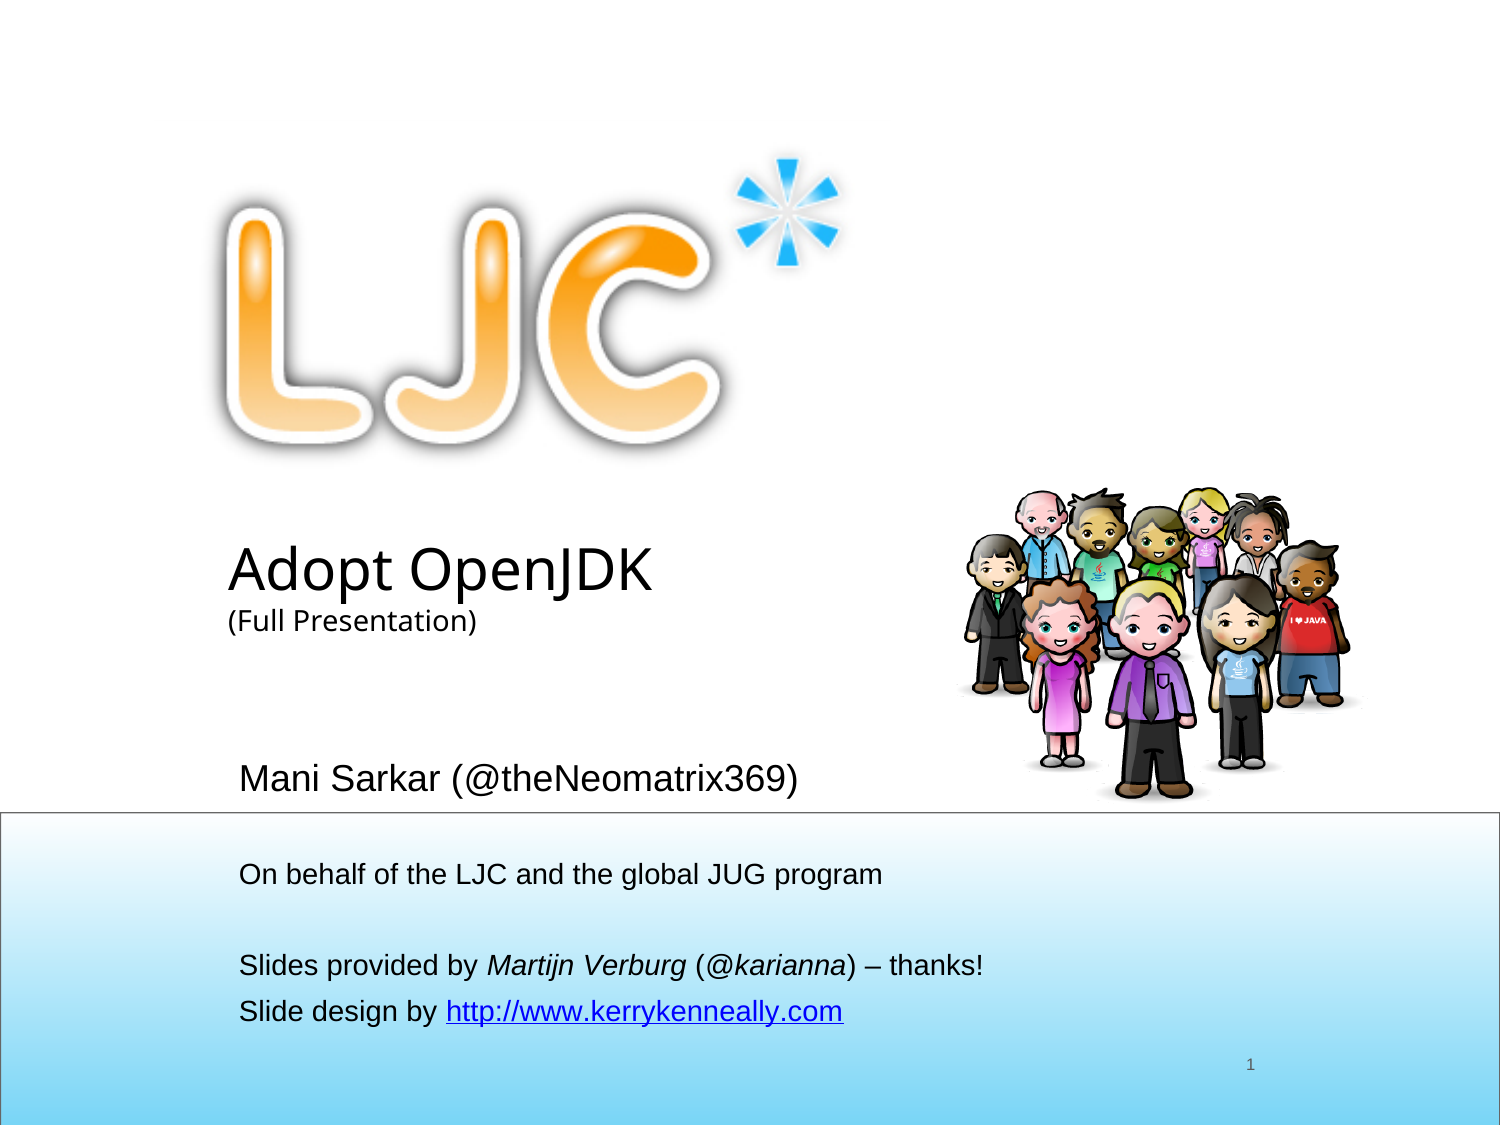

# Adopt OpenJDK (Full Presentation)
Mani Sarkar (@theNeomatrix369)
On behalf of the LJC and the global JUG program
Slides provided by Martijn Verburg (@karianna) – thanks!
Slide design by http://www.kerrykenneally.com